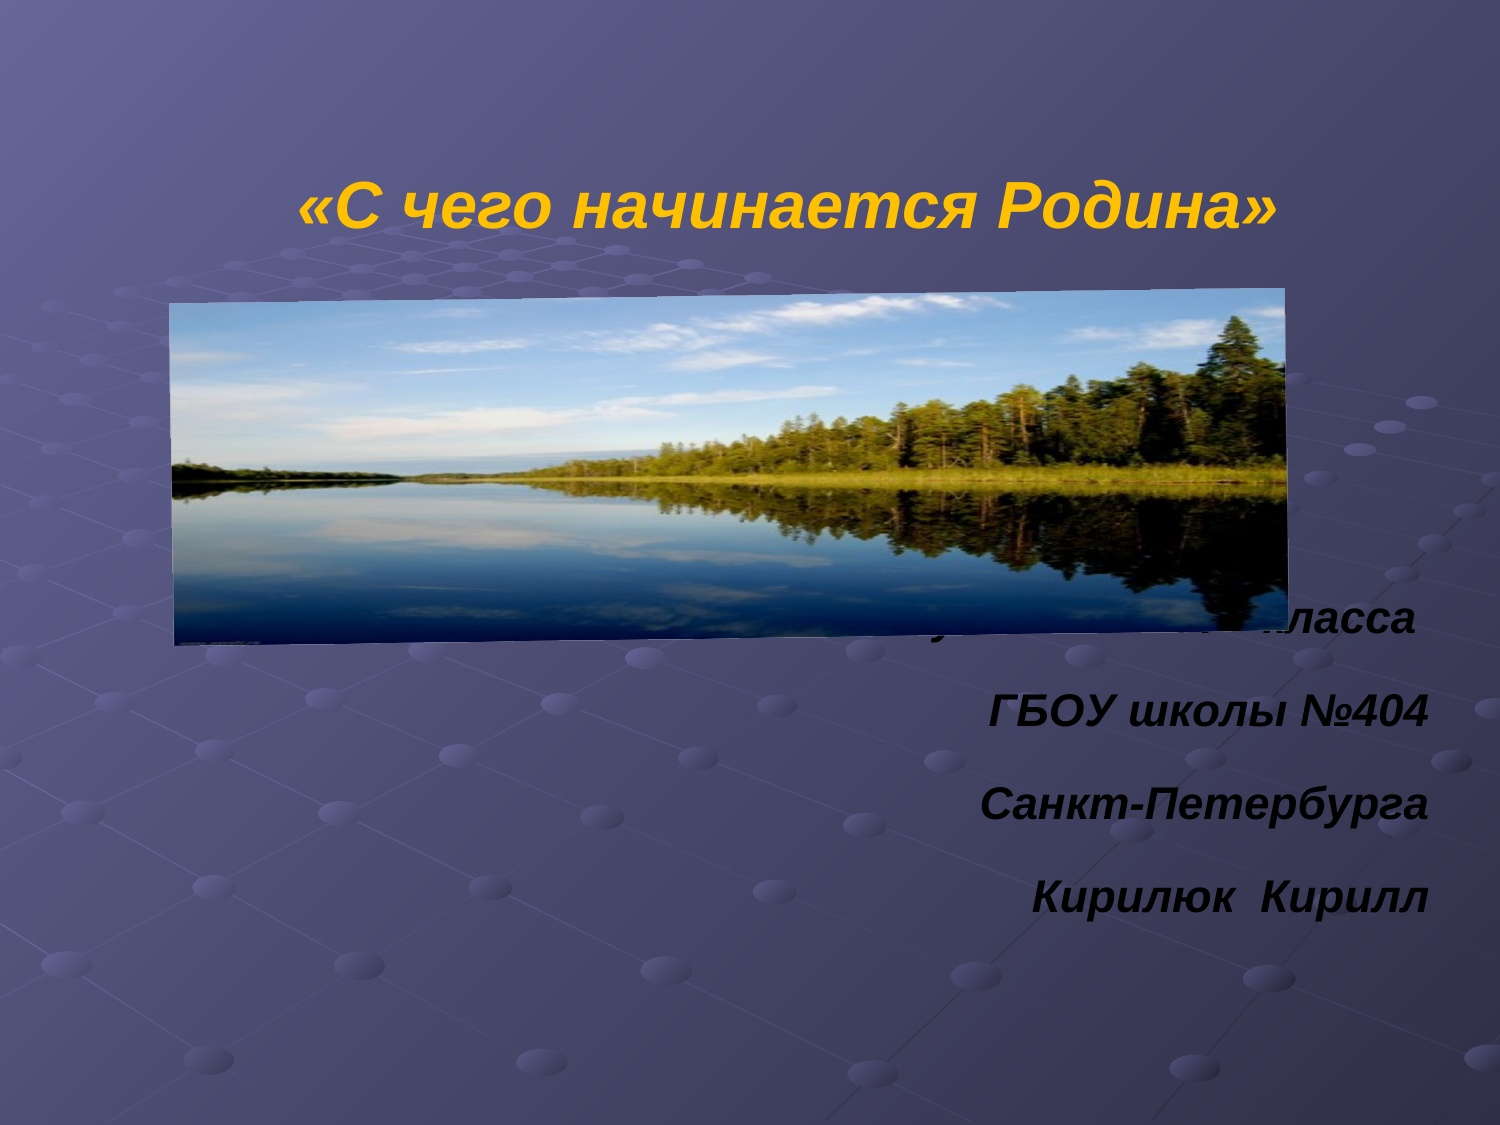

«С чего начинается Родина»
Выполнил: ученик 4 «А» класса
ГБОУ школы №404
Санкт-Петербурга
Кирилюк Кирилл
#